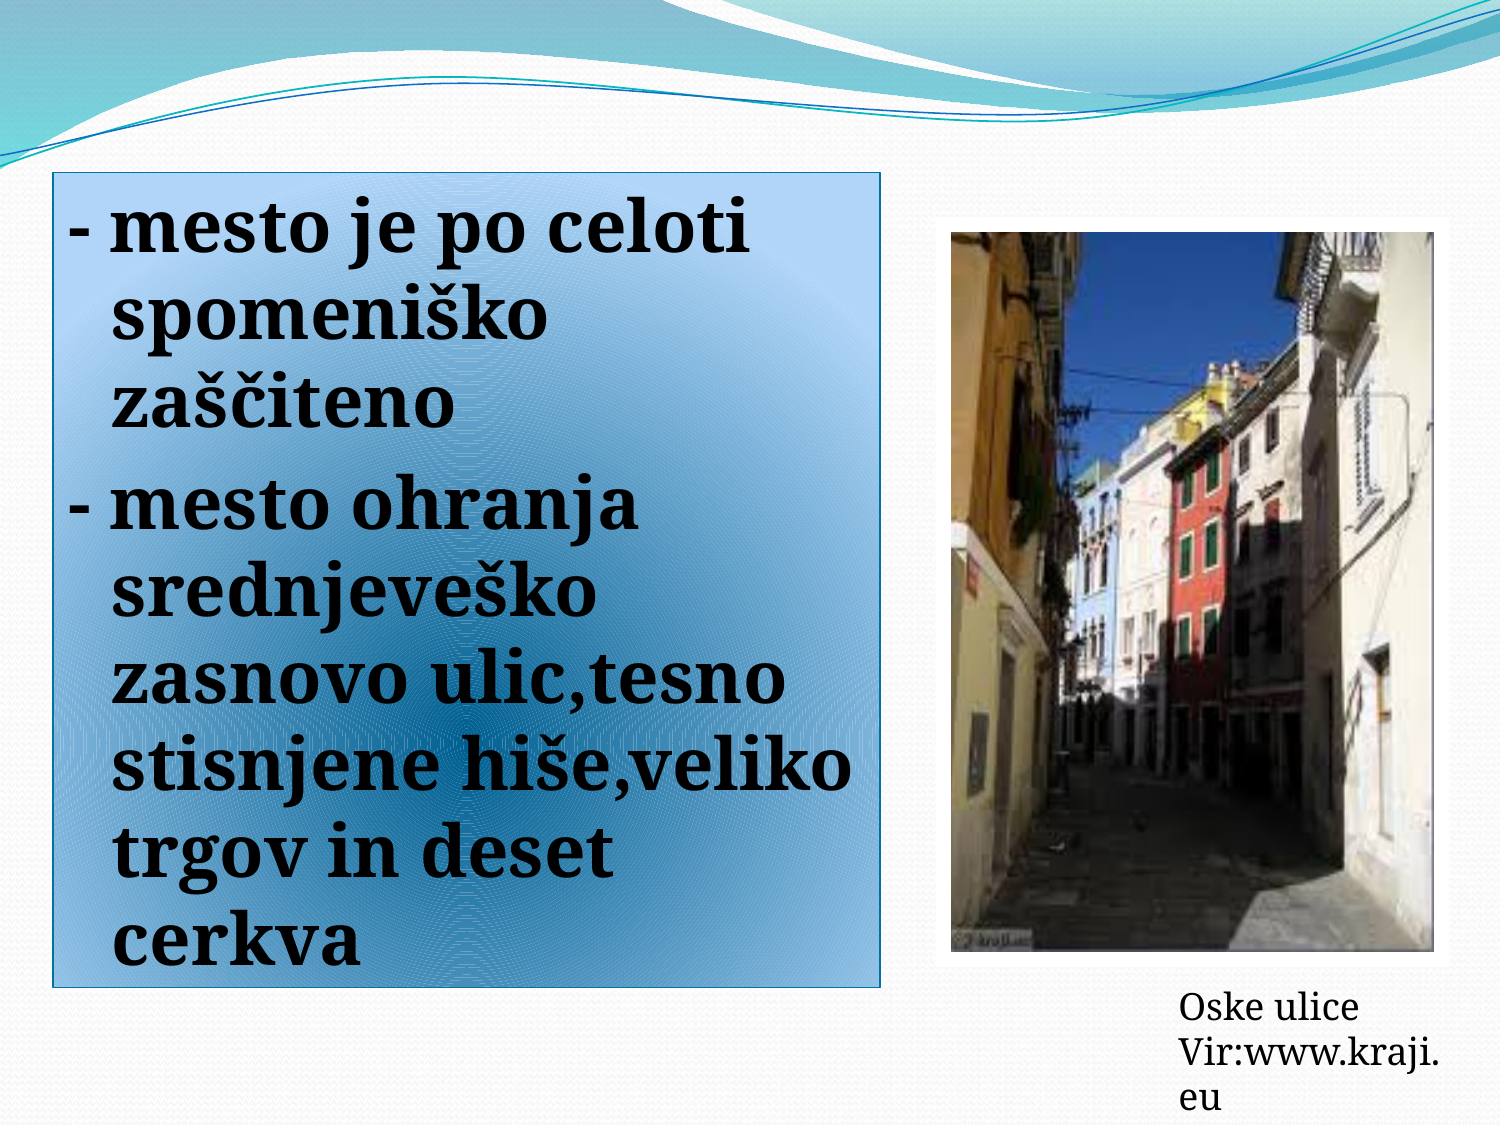

#
- mesto je po celoti spomeniško zaščiteno
- mesto ohranja srednjeveško zasnovo ulic,tesno stisnjene hiše,veliko trgov in deset cerkva
Oske ulice Vir:www.kraji.eu